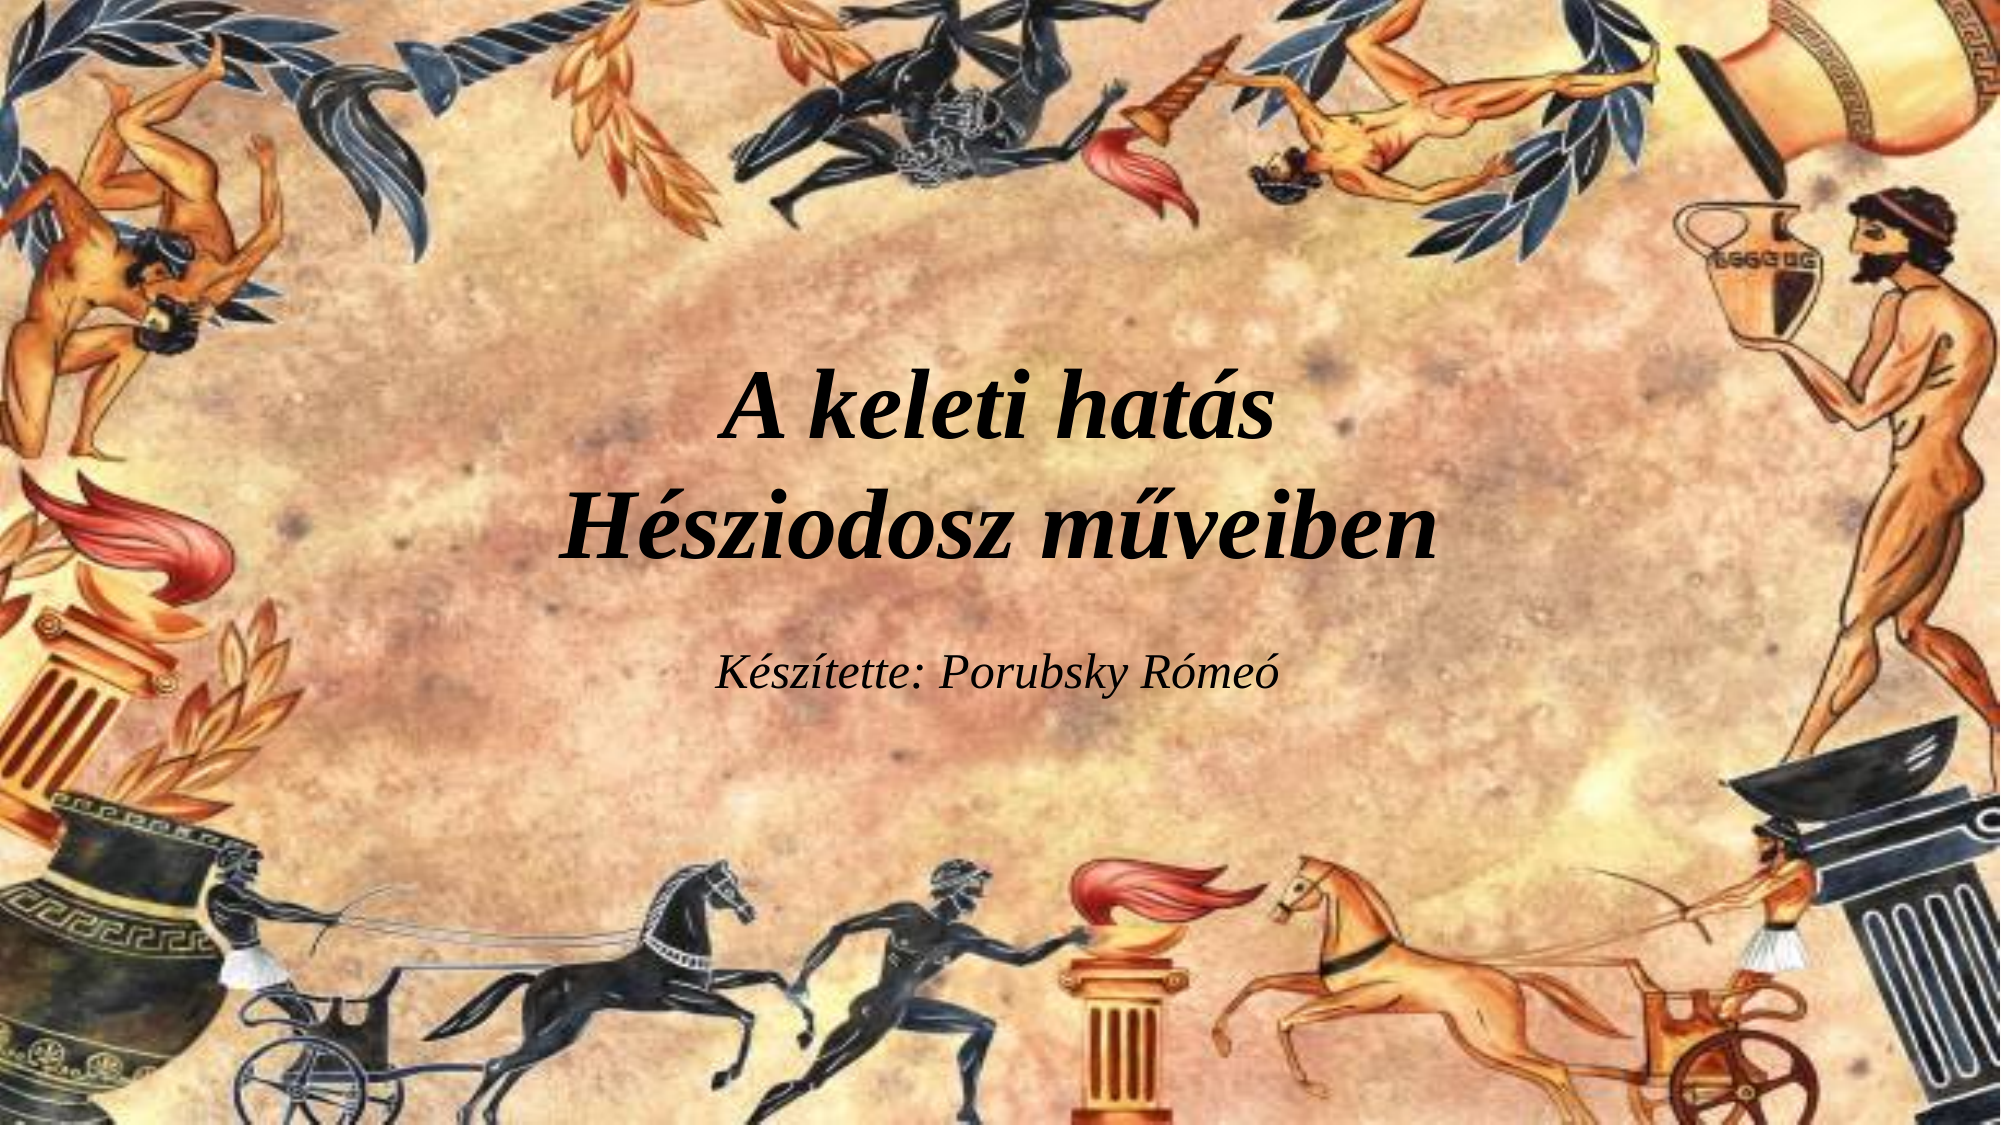

A keleti hatás Hésziodosz műveiben
Készítette: Porubsky Rómeó